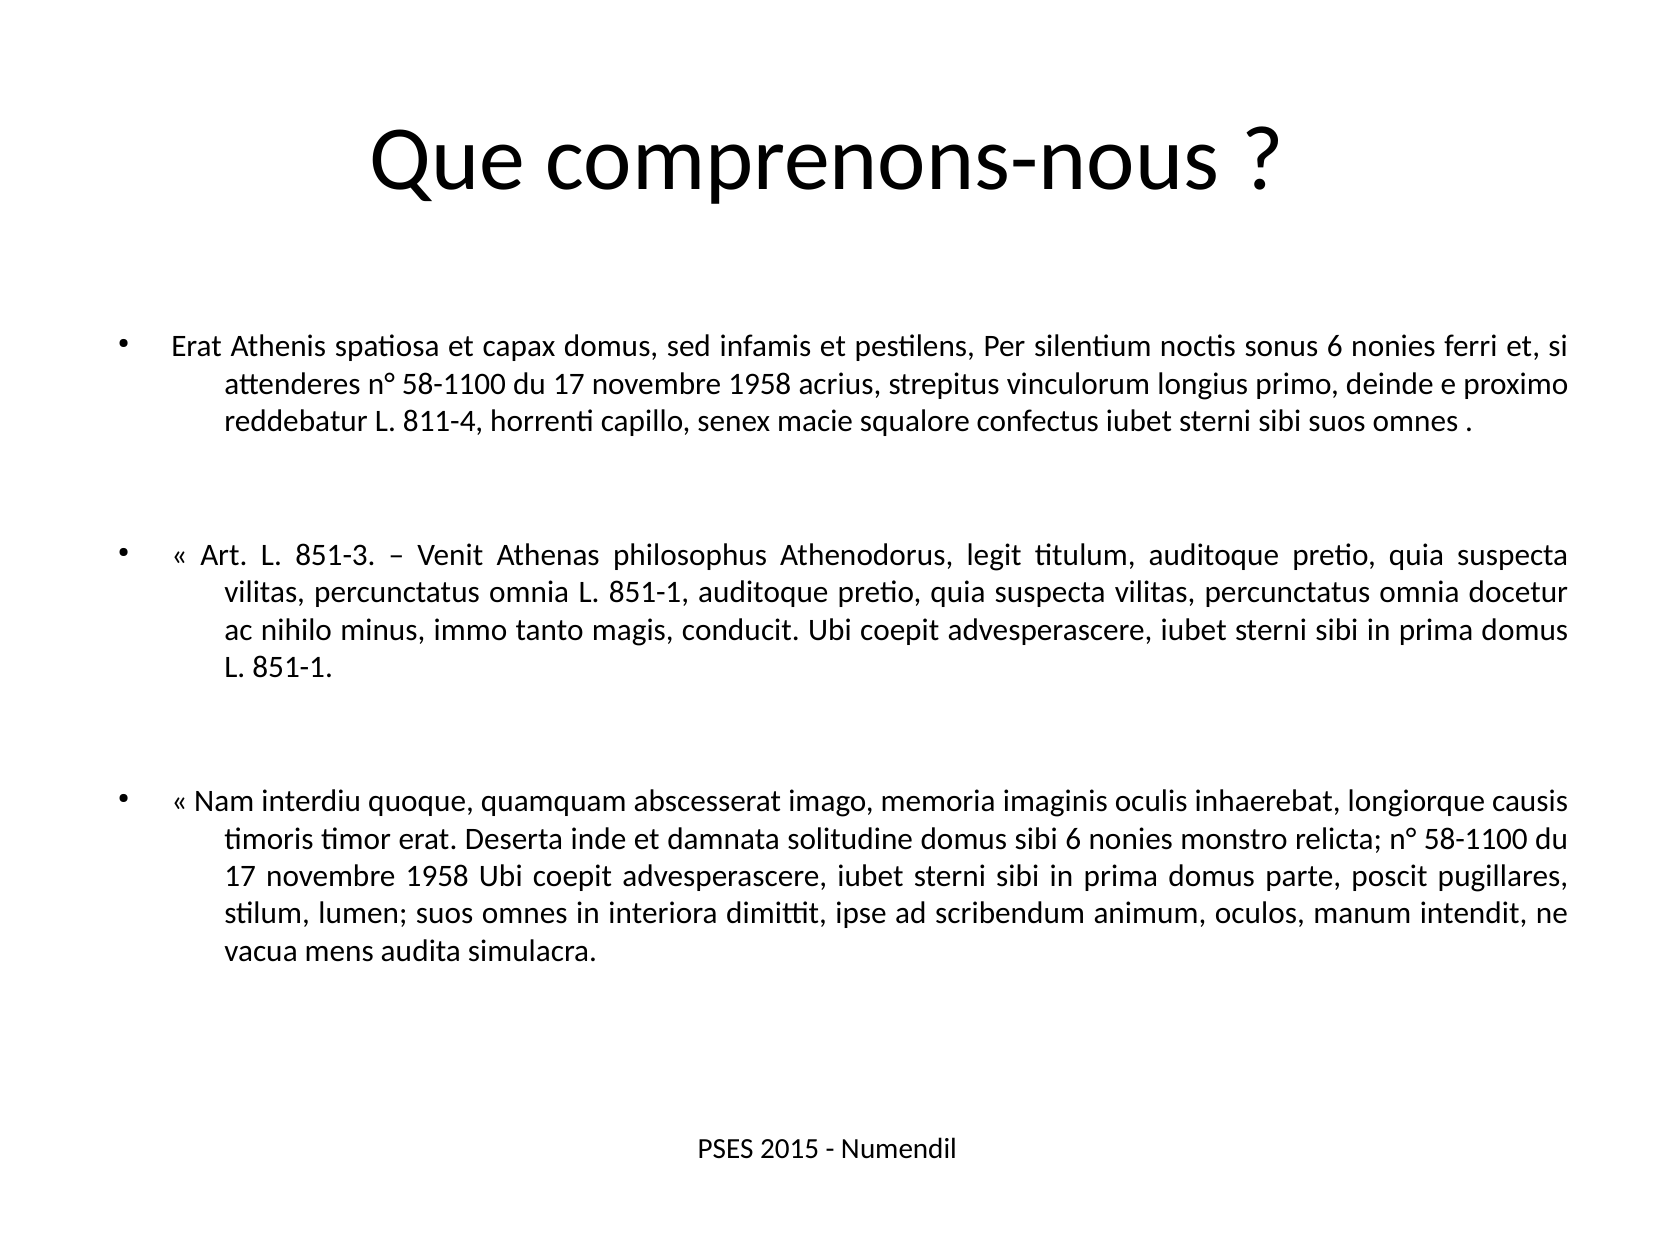

# Que comprenons-nous ?
Erat Athenis spatiosa et capax domus, sed infamis et pestilens, Per silentium noctis sonus 6 nonies ferri et, si attenderes n° 58-1100 du 17 novembre 1958 acrius, strepitus vinculorum longius primo, deinde e proximo reddebatur L. 811-4, horrenti capillo, senex macie squalore confectus iubet sterni sibi suos omnes .
« Art. L. 851-3. – Venit Athenas philosophus Athenodorus, legit titulum, auditoque pretio, quia suspecta vilitas, percunctatus omnia L. 851-1, auditoque pretio, quia suspecta vilitas, percunctatus omnia docetur ac nihilo minus, immo tanto magis, conducit. Ubi coepit advesperascere, iubet sterni sibi in prima domus L. 851-1.
« Nam interdiu quoque, quamquam abscesserat imago, memoria imaginis oculis inhaerebat, longiorque causis timoris timor erat. Deserta inde et damnata solitudine domus sibi 6 nonies monstro relicta; n° 58-1100 du 17 novembre 1958 Ubi coepit advesperascere, iubet sterni sibi in prima domus parte, poscit pugillares, stilum, lumen; suos omnes in interiora dimittit, ipse ad scribendum animum, oculos, manum intendit, ne vacua mens audita simulacra.
PSES 2015 - Numendil
PSES 2015 - Numendil